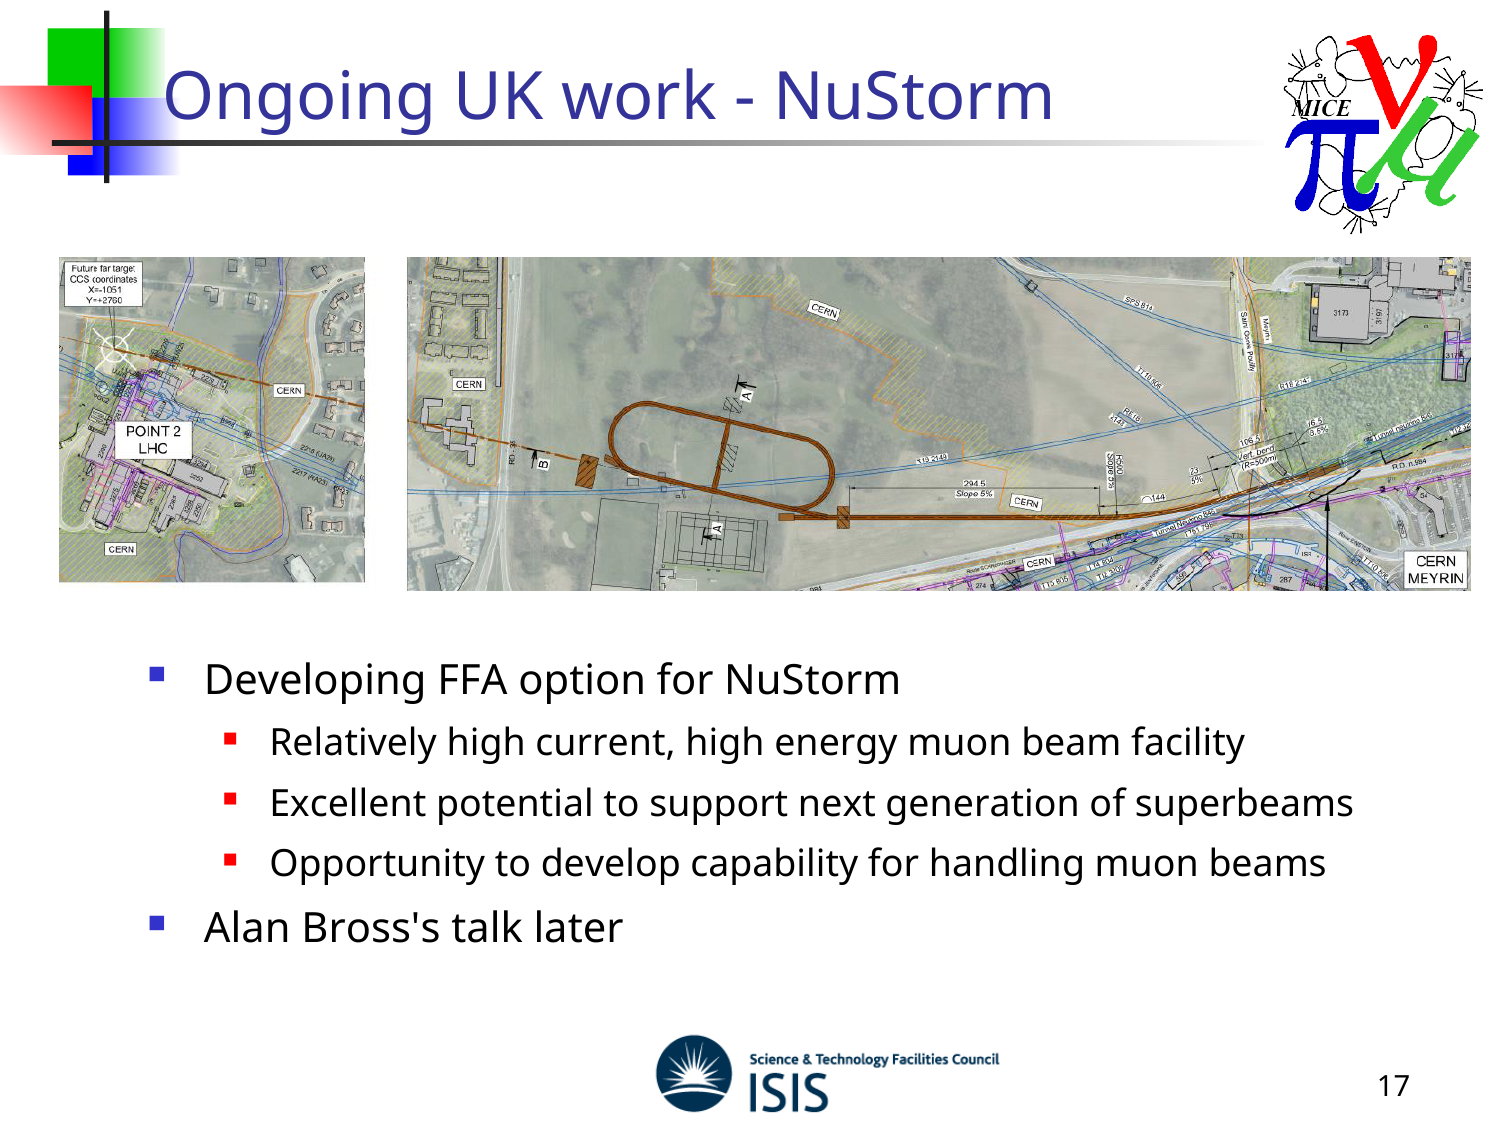

# Ongoing UK work - NuStorm
Developing FFA option for NuStorm
Relatively high current, high energy muon beam facility
Excellent potential to support next generation of superbeams
Opportunity to develop capability for handling muon beams
Alan Bross's talk later
17